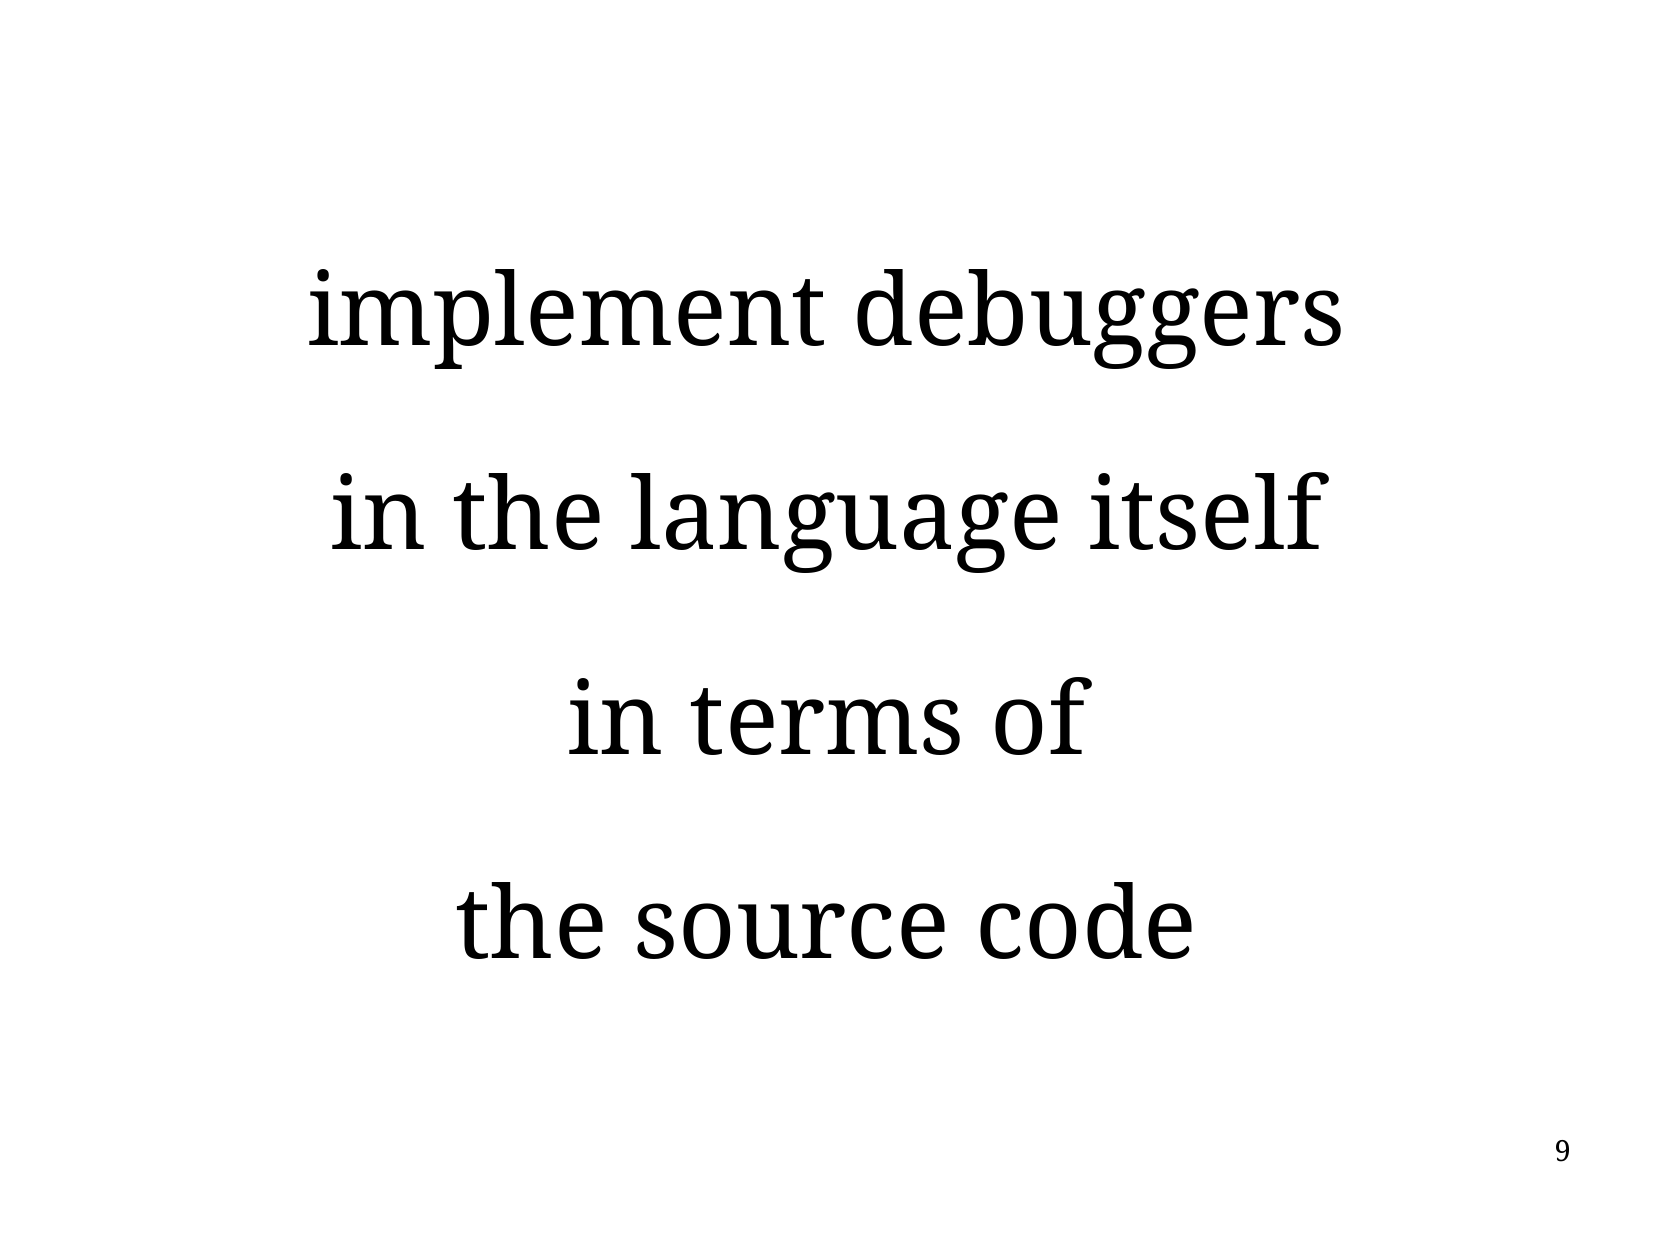

# implement debuggers
in the language itself
in terms of
the source code
9